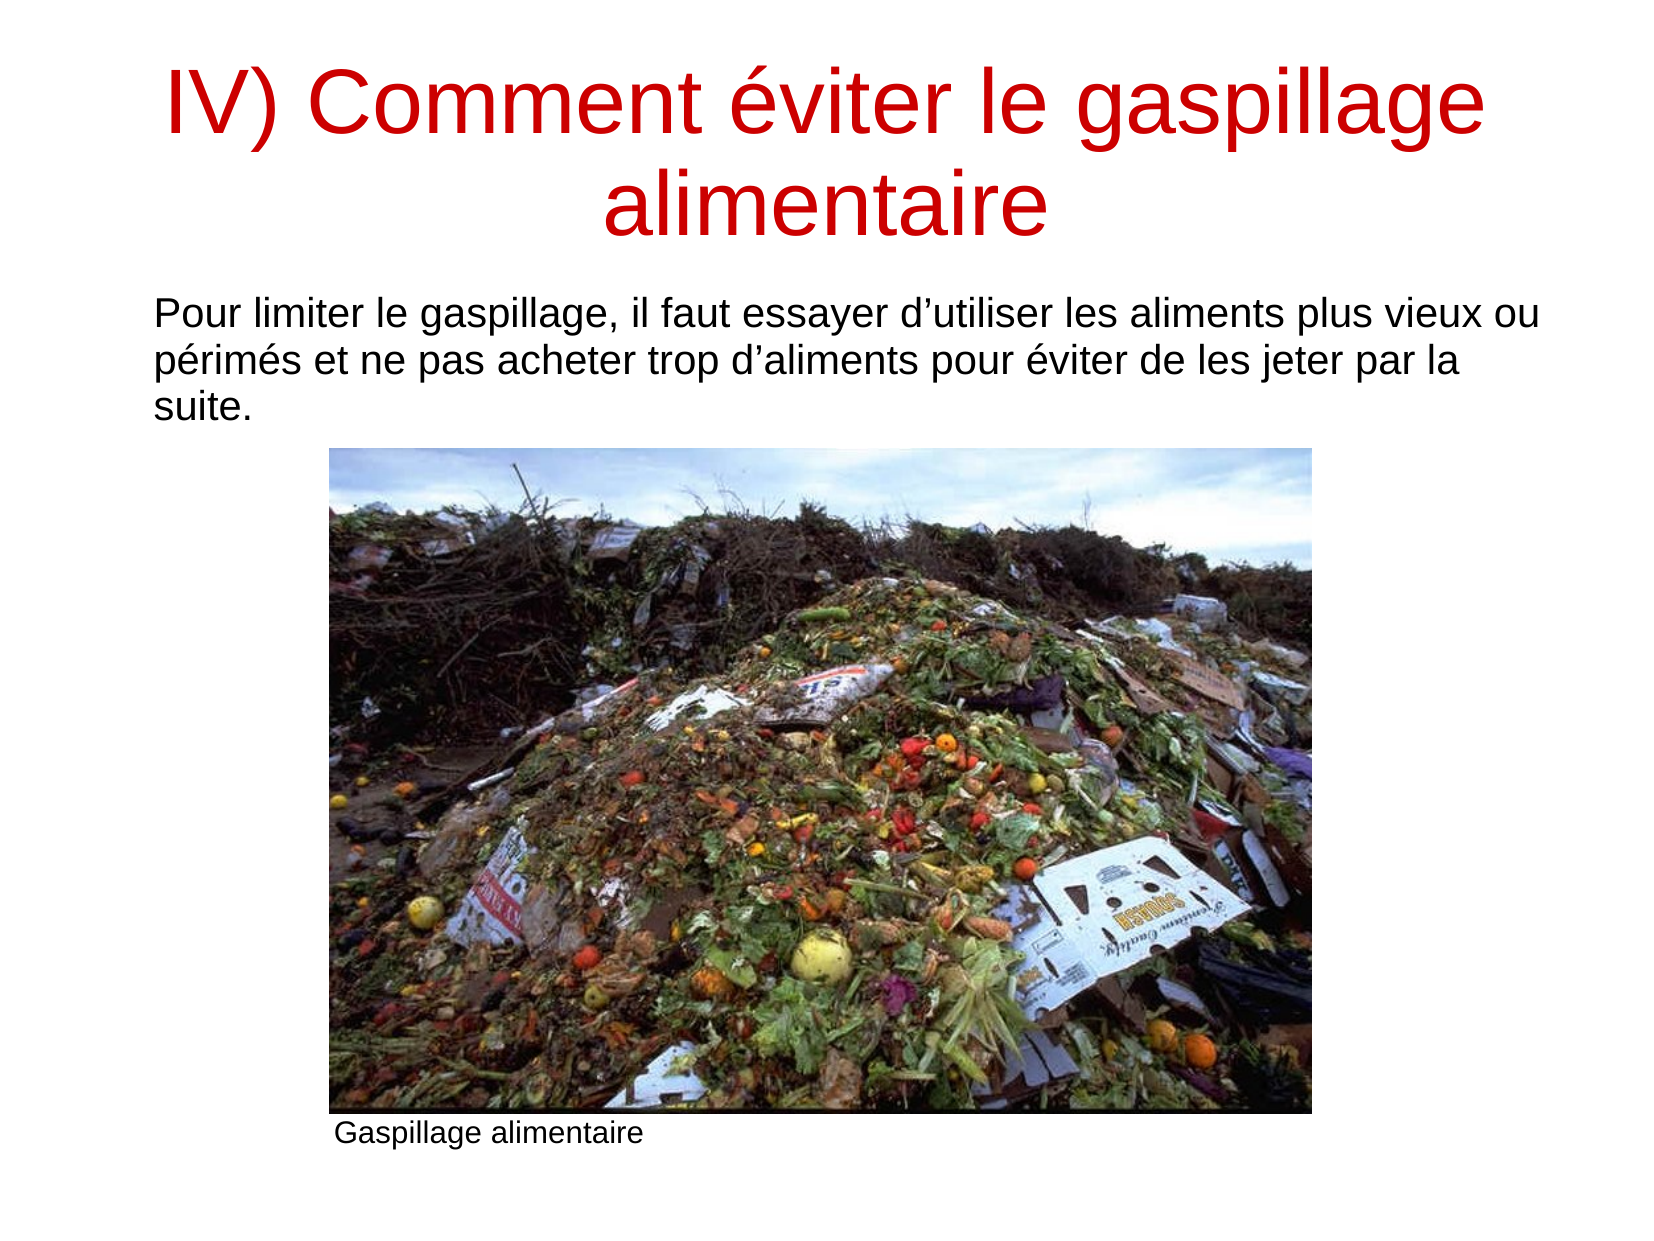

# IV) Comment éviter le gaspillage alimentaire
Pour limiter le gaspillage, il faut essayer d’utiliser les aliments plus vieux ou périmés et ne pas acheter trop d’aliments pour éviter de les jeter par la suite.
Gaspillage alimentaire